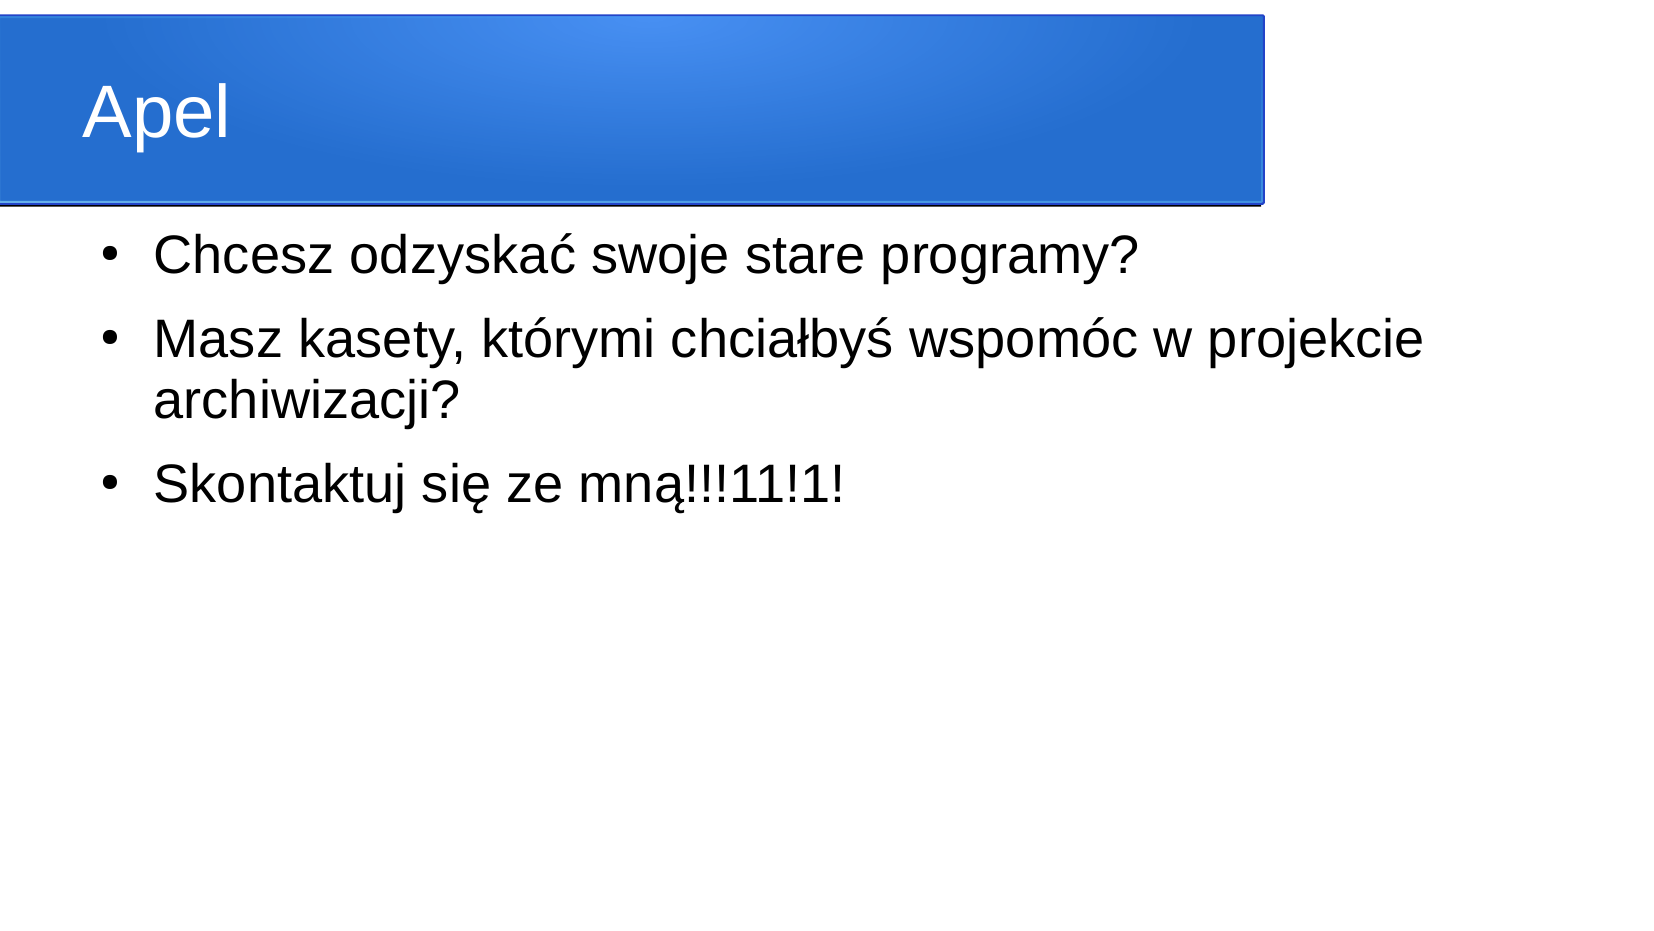

# Apel
Chcesz odzyskać swoje stare programy?
Masz kasety, którymi chciałbyś wspomóc w projekcie archiwizacji?
Skontaktuj się ze mną!!!11!1!